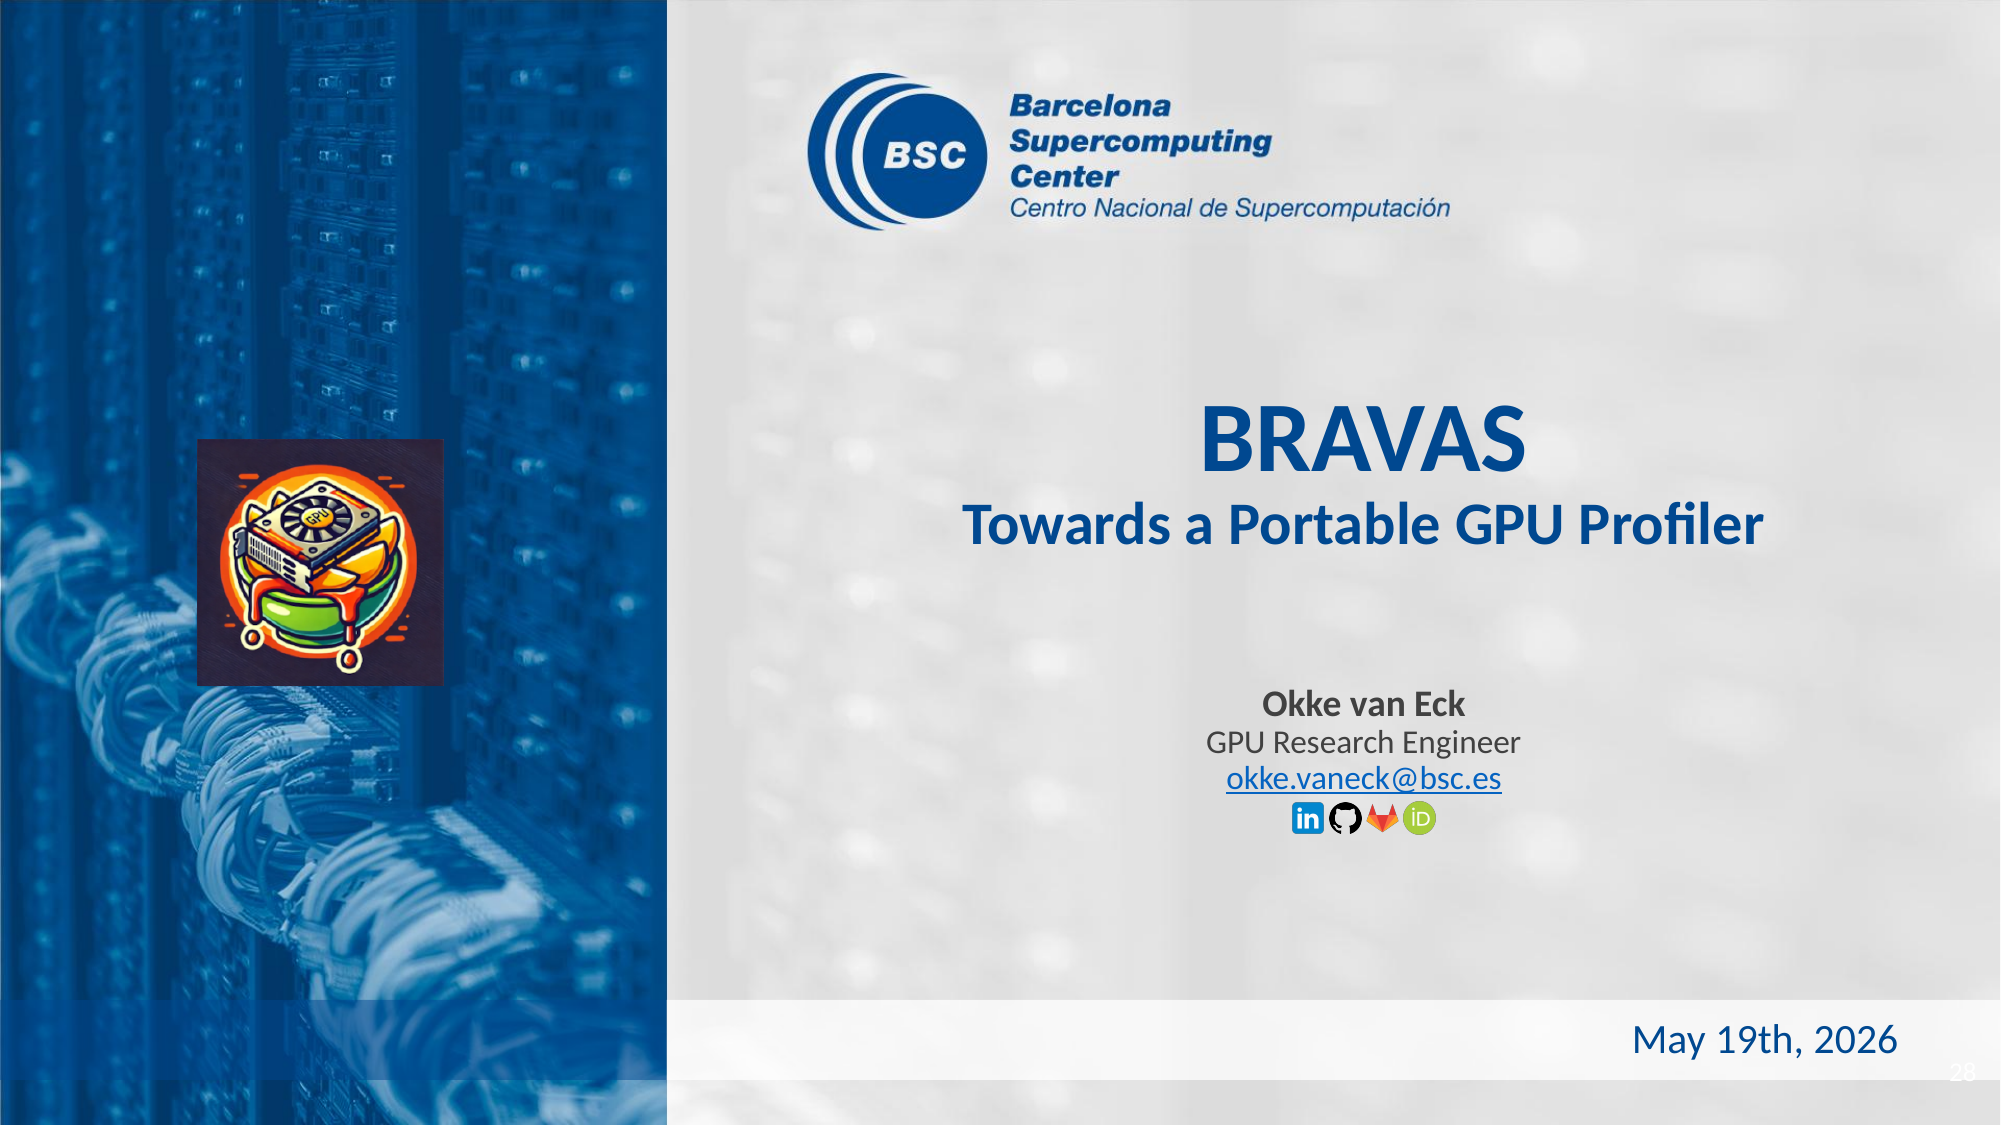

# BRAVAS Towards a Portable GPU Profiler
Okke van Eck
GPU Research Engineer
okke.vaneck@bsc.es
May 19th, 2026